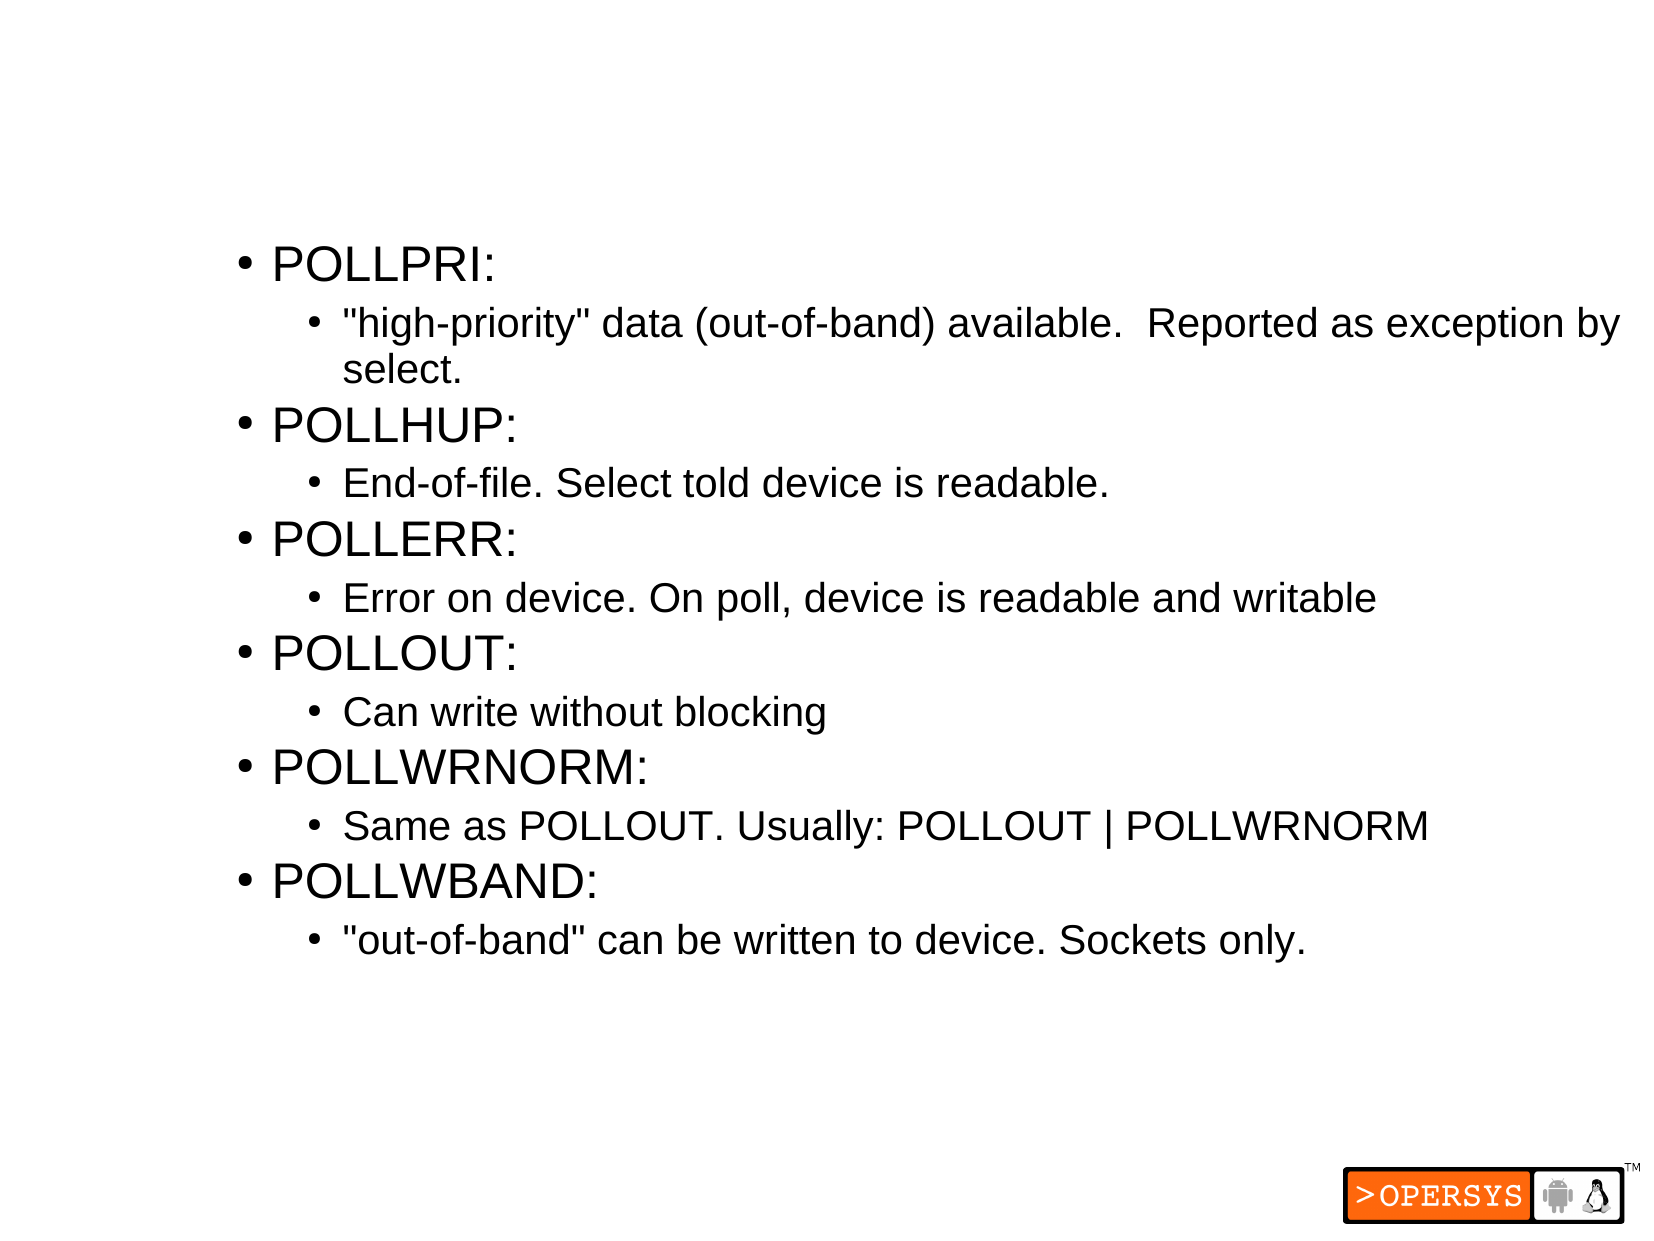

# POLLPRI:
"high-priority" data (out-of-band) available. Reported as exception by select.
POLLHUP:
End-of-file. Select told device is readable.
POLLERR:
Error on device. On poll, device is readable and writable
POLLOUT:
Can write without blocking
POLLWRNORM:
Same as POLLOUT. Usually: POLLOUT | POLLWRNORM
POLLWBAND:
"out-of-band" can be written to device. Sockets only.